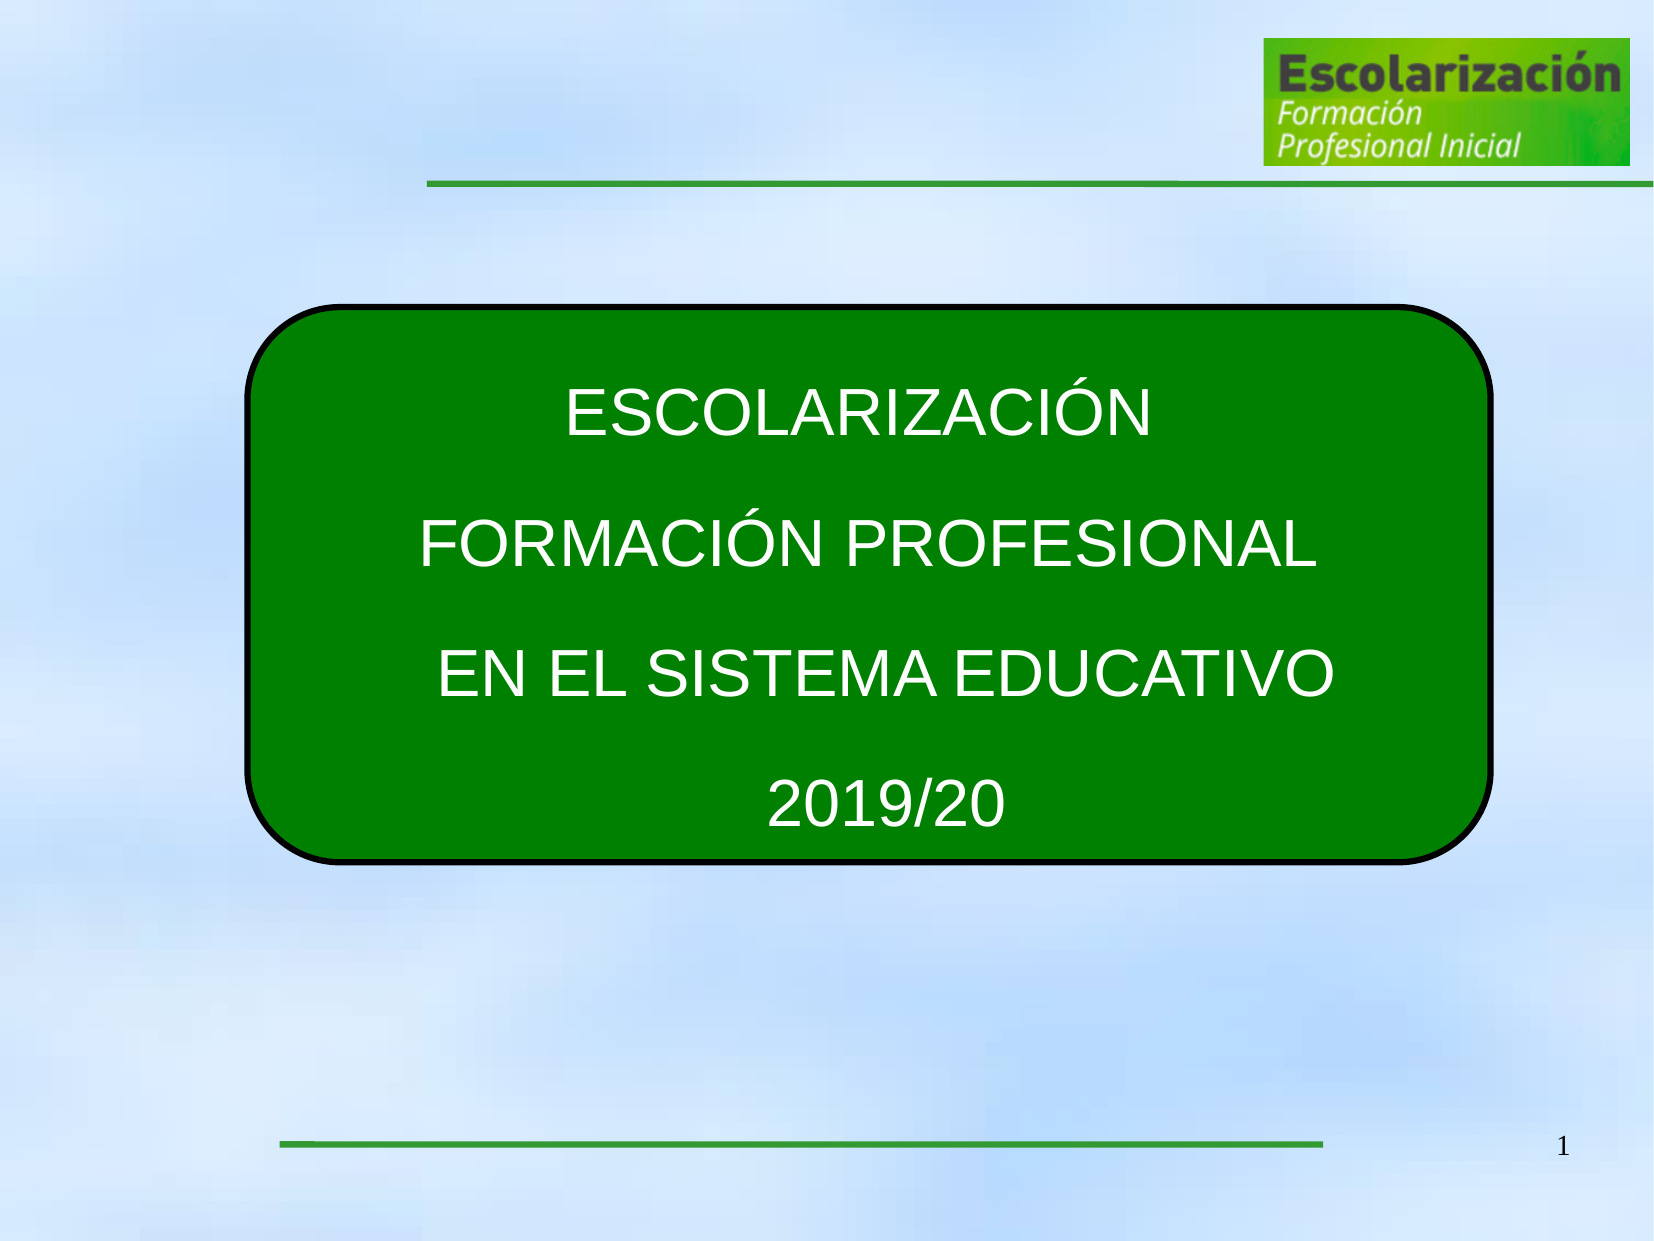

ESCOLARIZACIÓN
FORMACIÓN PROFESIONAL
EN EL SISTEMA EDUCATIVO
2019/20
1